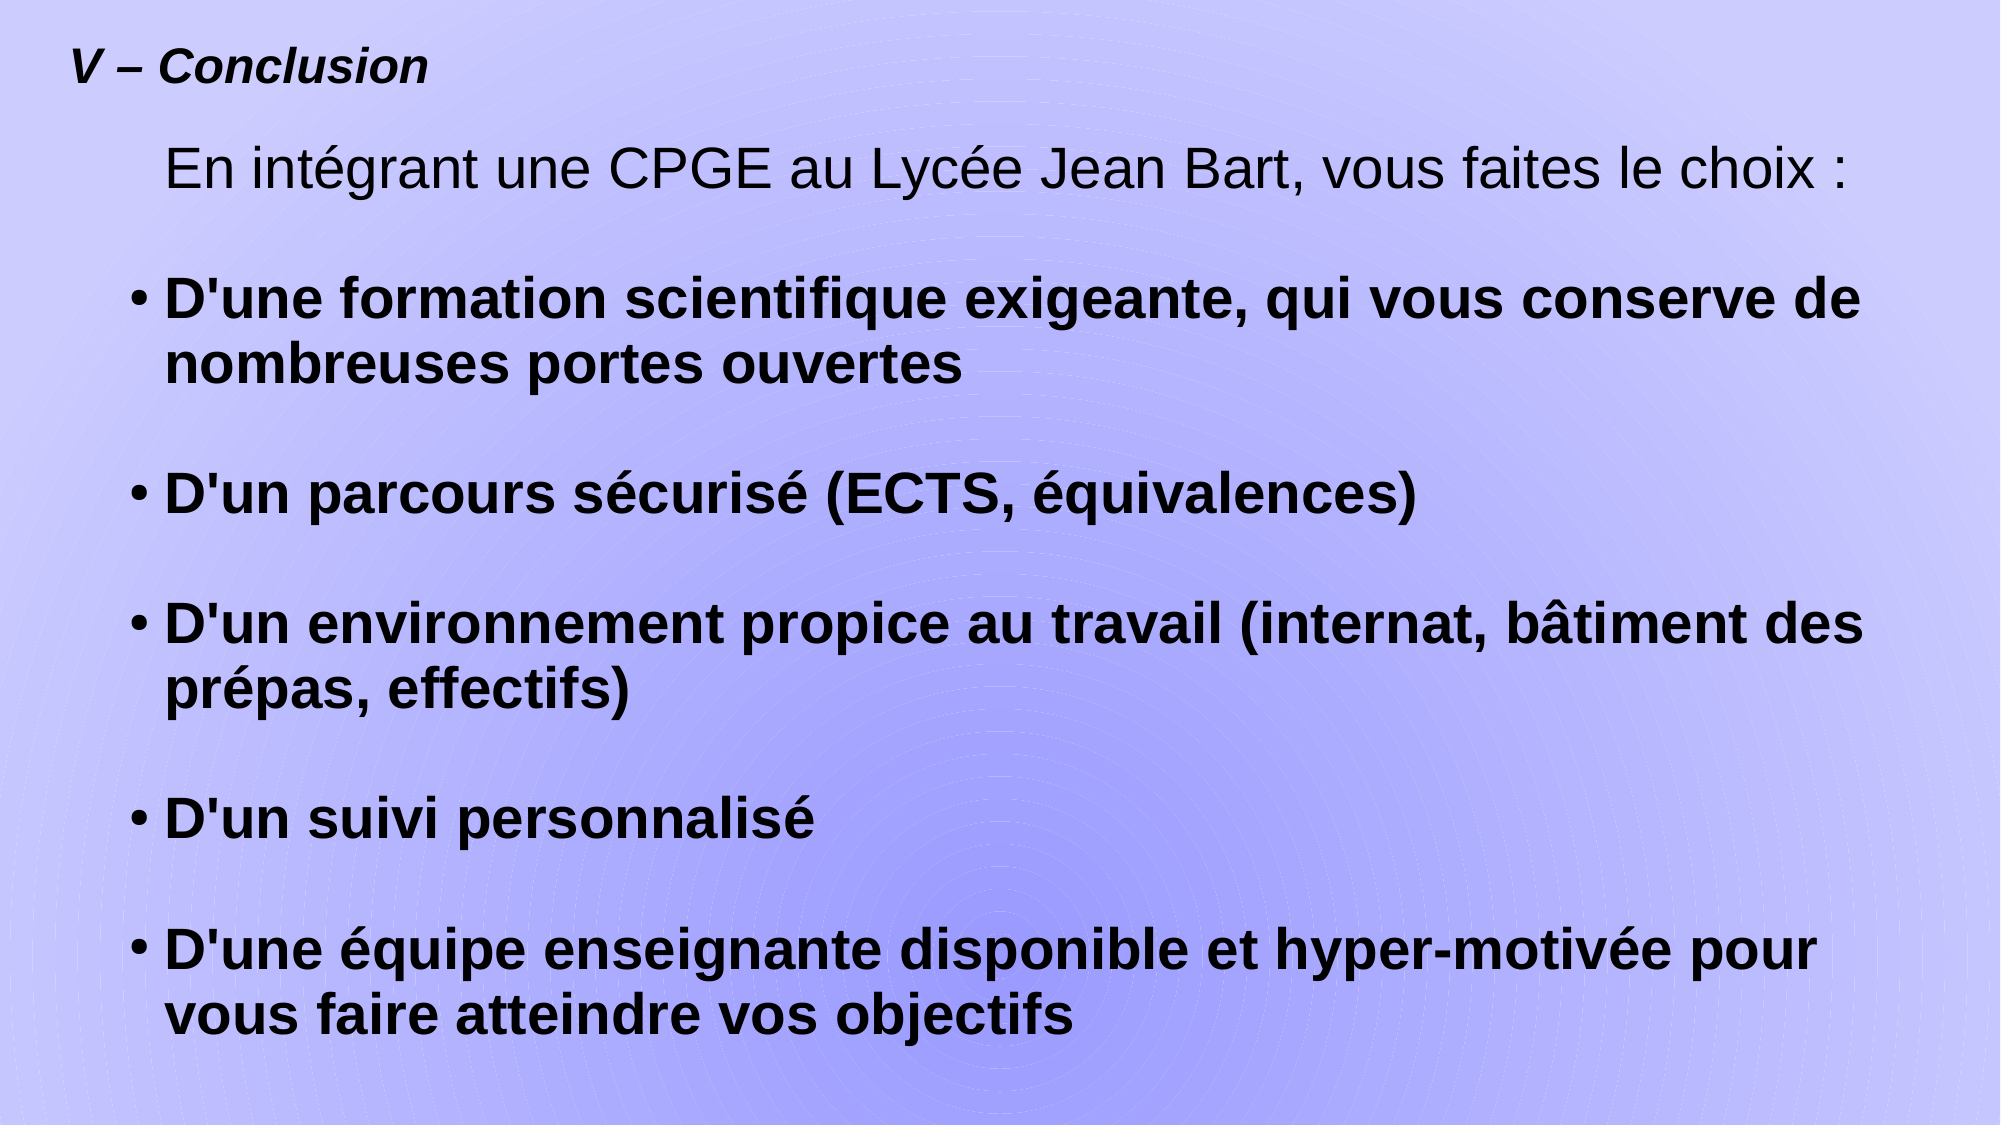

V – Conclusion
En intégrant une CPGE au Lycée Jean Bart, vous faites le choix :
D'une formation scientifique exigeante, qui vous conserve de nombreuses portes ouvertes
D'un parcours sécurisé (ECTS, équivalences)
D'un environnement propice au travail (internat, bâtiment des prépas, effectifs)
D'un suivi personnalisé
D'une équipe enseignante disponible et hyper-motivée pour vous faire atteindre vos objectifs